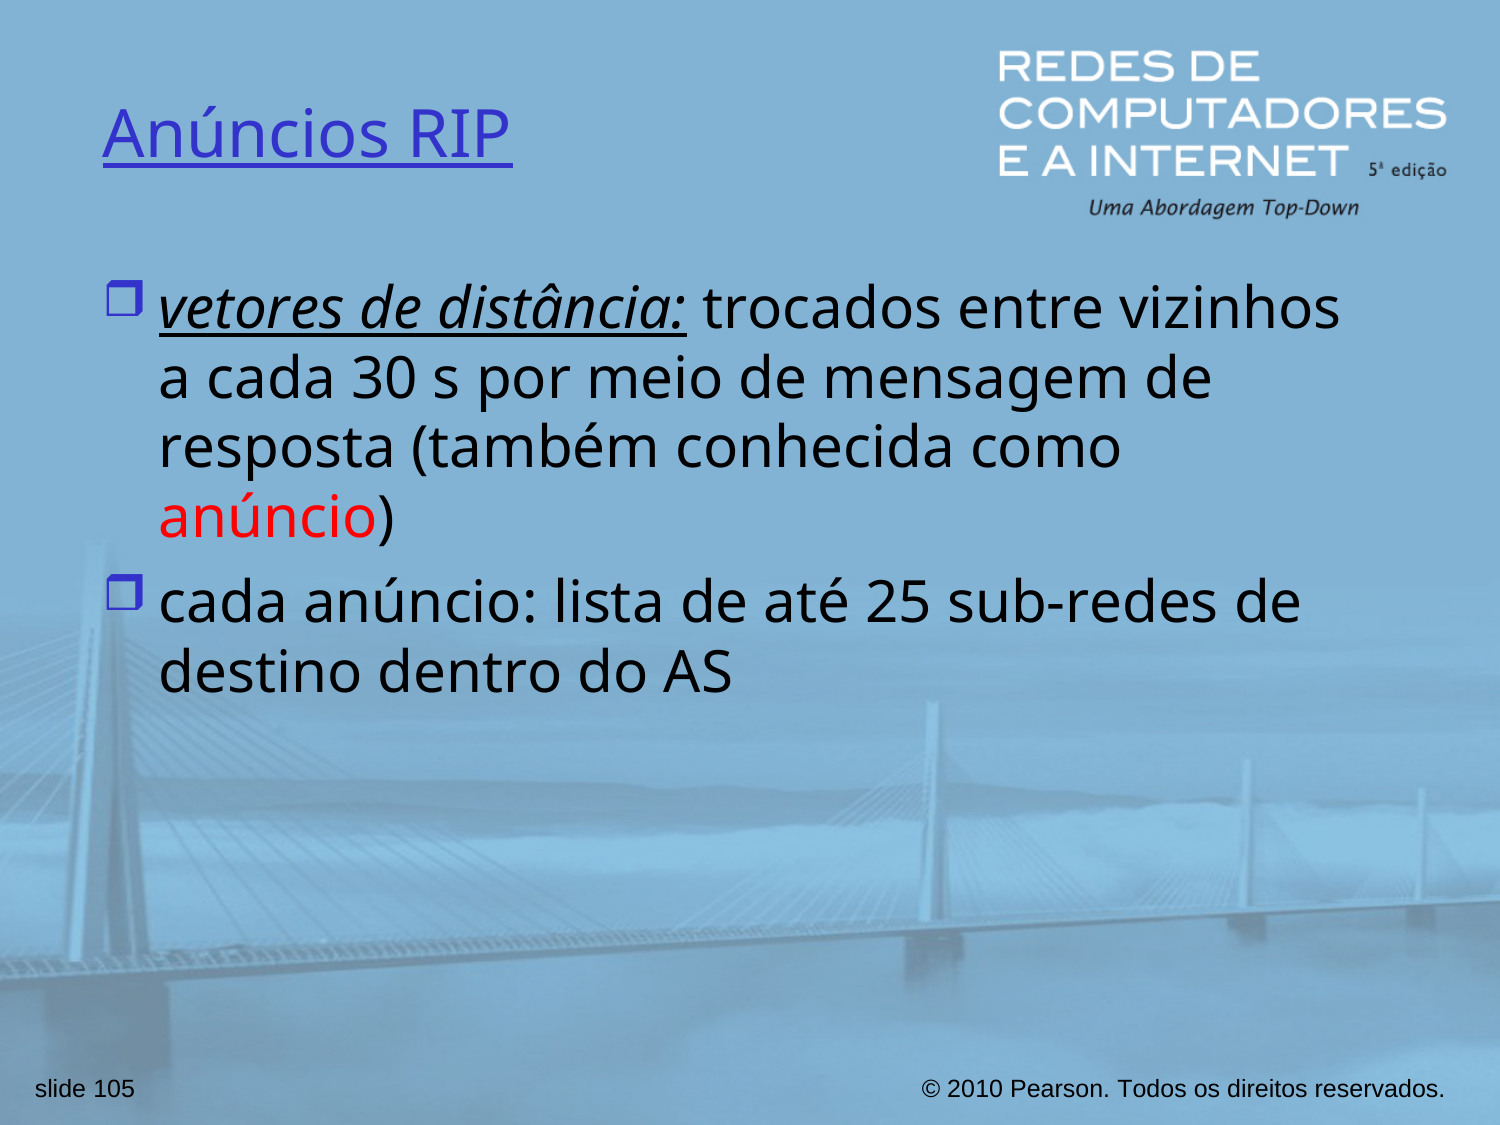

# Anúncios RIP
vetores de distância: trocados entre vizinhos a cada 30 s por meio de mensagem de resposta (também conhecida como anúncio)
cada anúncio: lista de até 25 sub-redes de destino dentro do AS